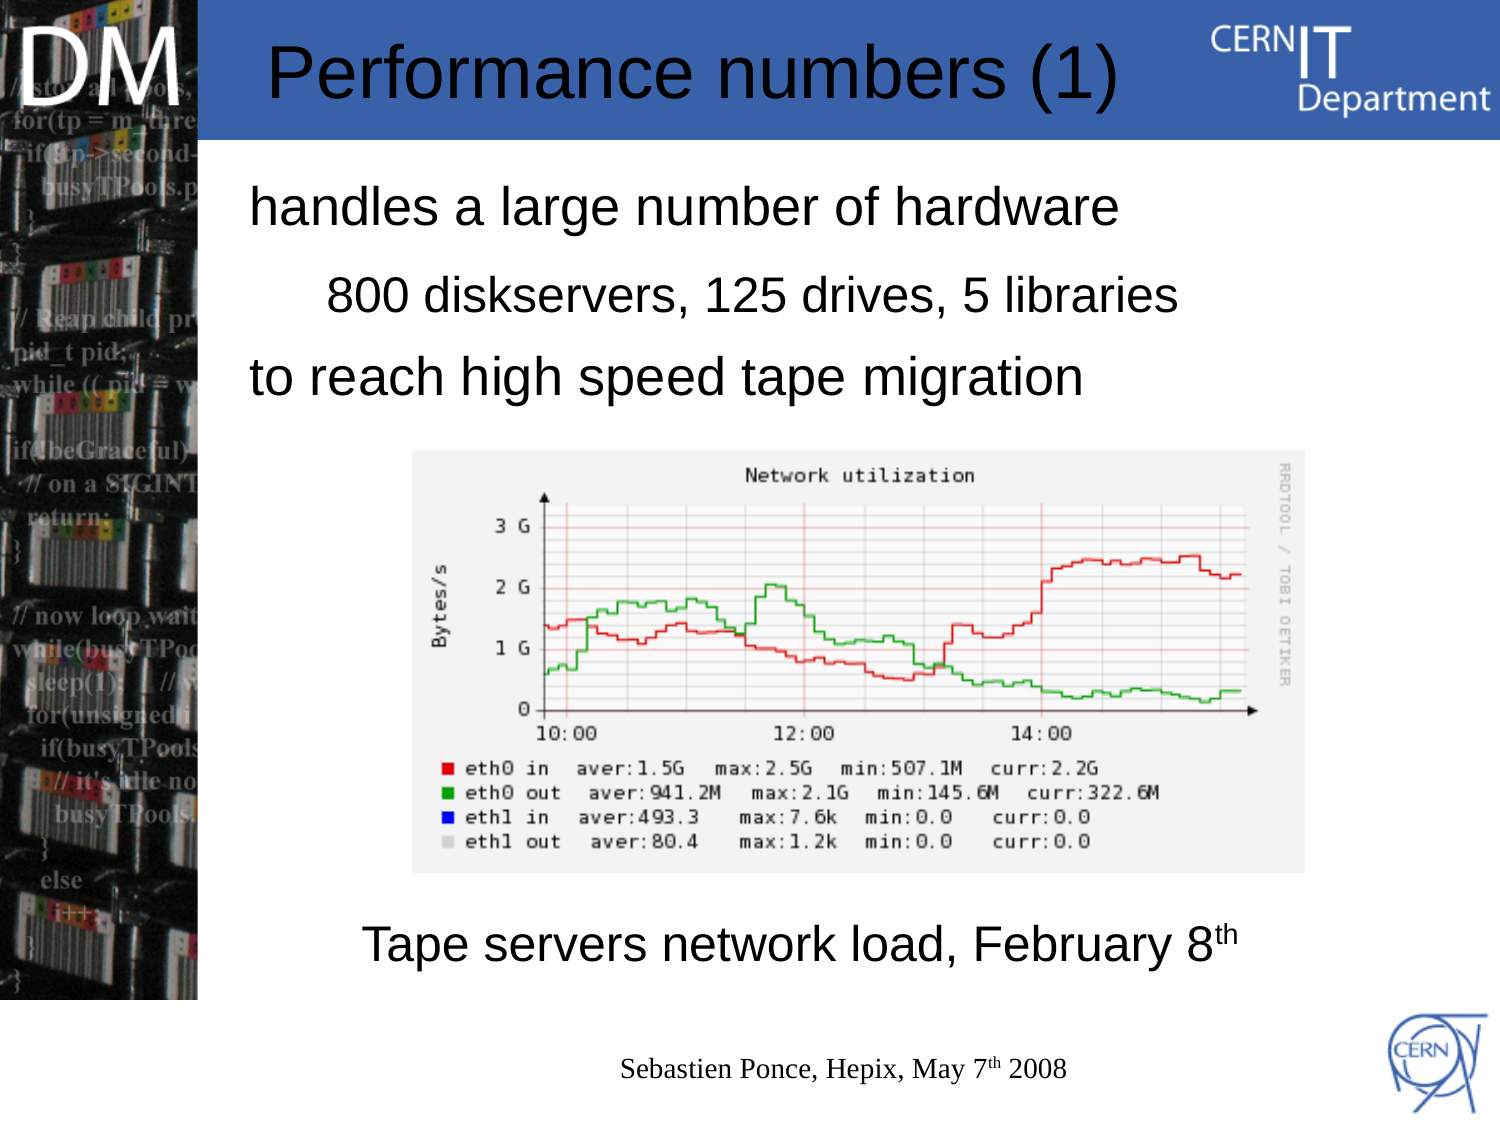

# Performance numbers (1)
handles a large number of hardware
800 diskservers, 125 drives, 5 libraries
to reach high speed tape migration
Tape servers network load, February 8th